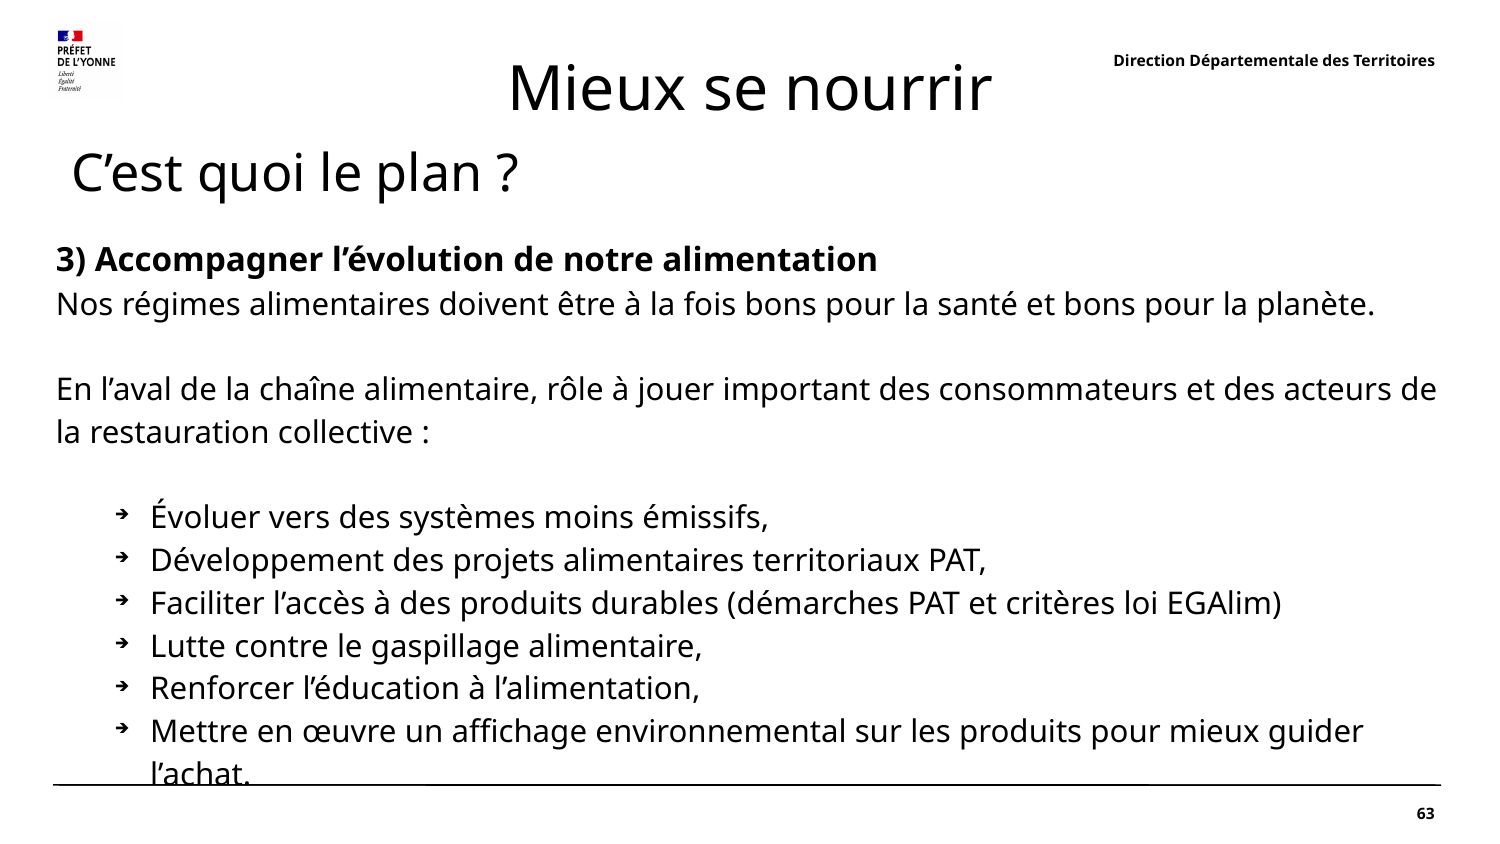

# Mieux se nourrir
Direction Départementale des Territoires
C’est quoi le plan ?
3) Accompagner l’évolution de notre alimentation
Nos régimes alimentaires doivent être à la fois bons pour la santé et bons pour la planète.
En l’aval de la chaîne alimentaire, rôle à jouer important des consommateurs et des acteurs de la restauration collective :
Évoluer vers des systèmes moins émissifs,
Développement des projets alimentaires territoriaux PAT,
Faciliter l’accès à des produits durables (démarches PAT et critères loi EGAlim)
Lutte contre le gaspillage alimentaire,
Renforcer l’éducation à l’alimentation,
Mettre en œuvre un affichage environnemental sur les produits pour mieux guider l’achat.
63